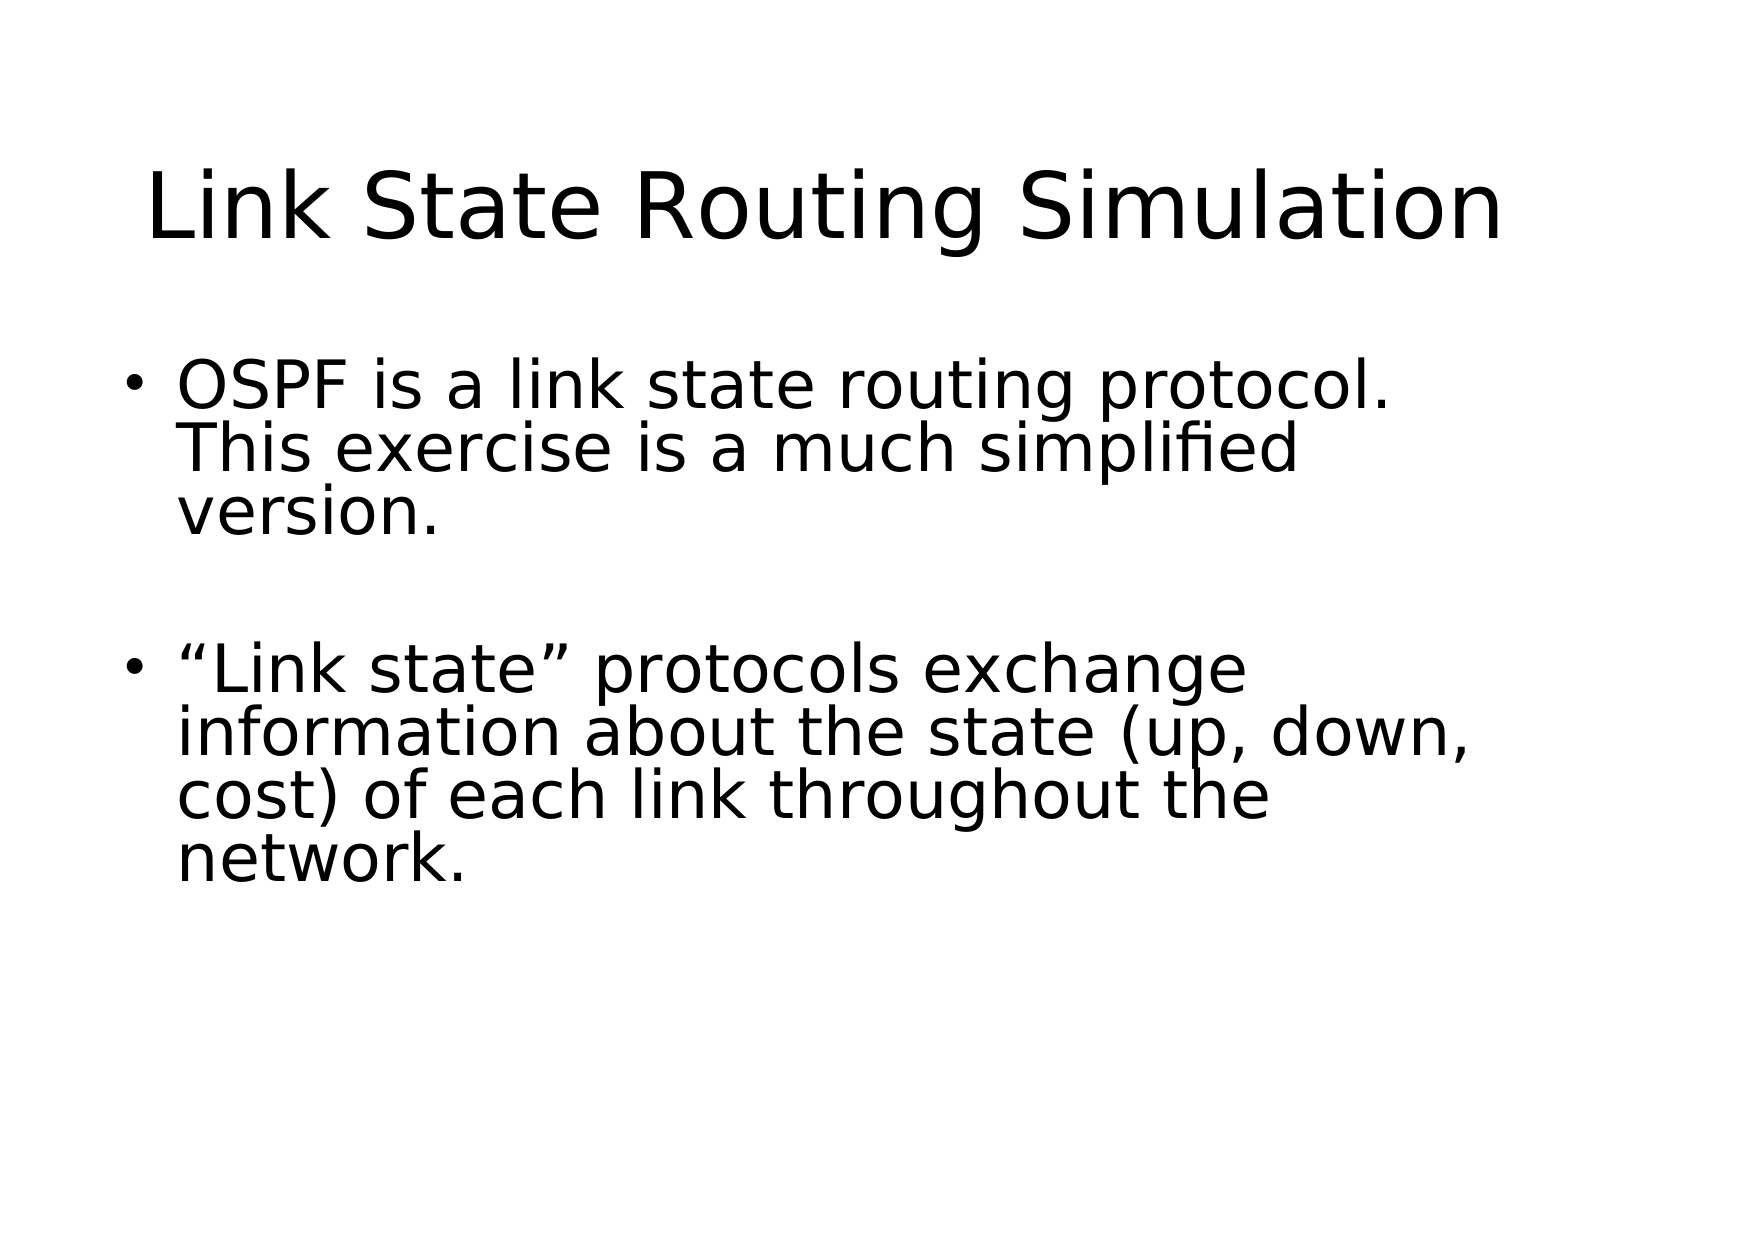

# Link State Routing Simulation
OSPF is a link state routing protocol. This exercise is a much simplified version.
“Link state” protocols exchange information about the state (up, down, cost) of each link throughout the network.